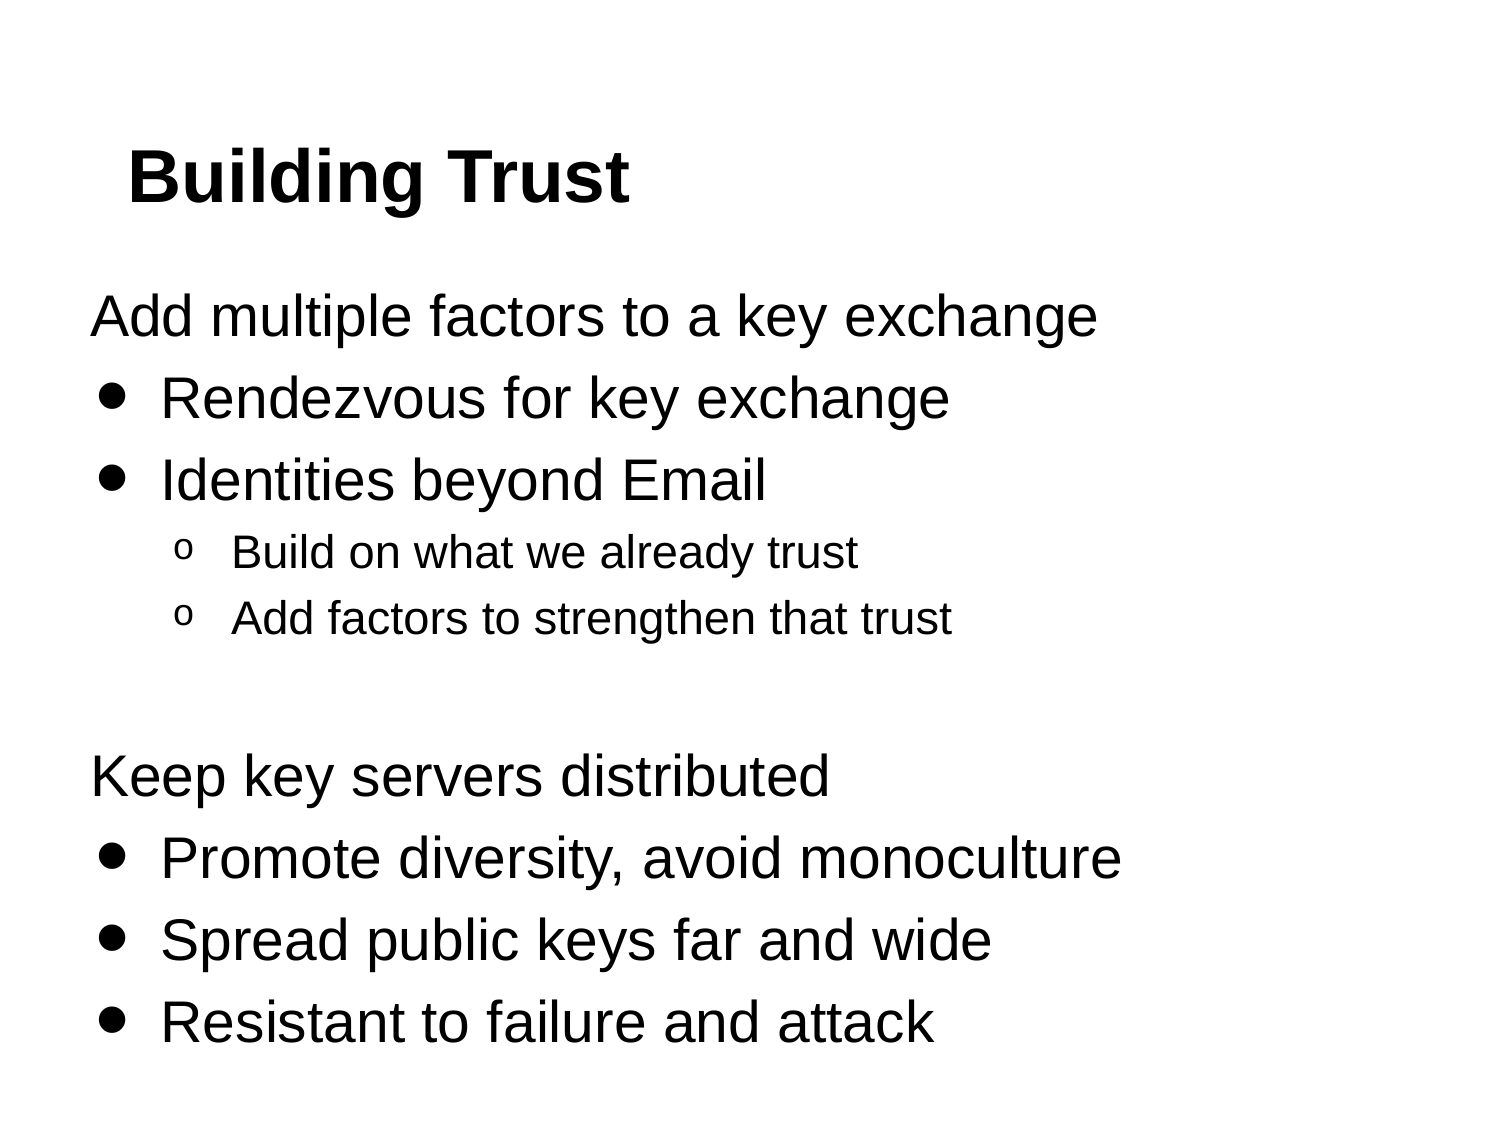

# Building Trust
Add multiple factors to a key exchange
Rendezvous for key exchange
Identities beyond Email
Build on what we already trust
Add factors to strengthen that trust
Keep key servers distributed
Promote diversity, avoid monoculture
Spread public keys far and wide
Resistant to failure and attack